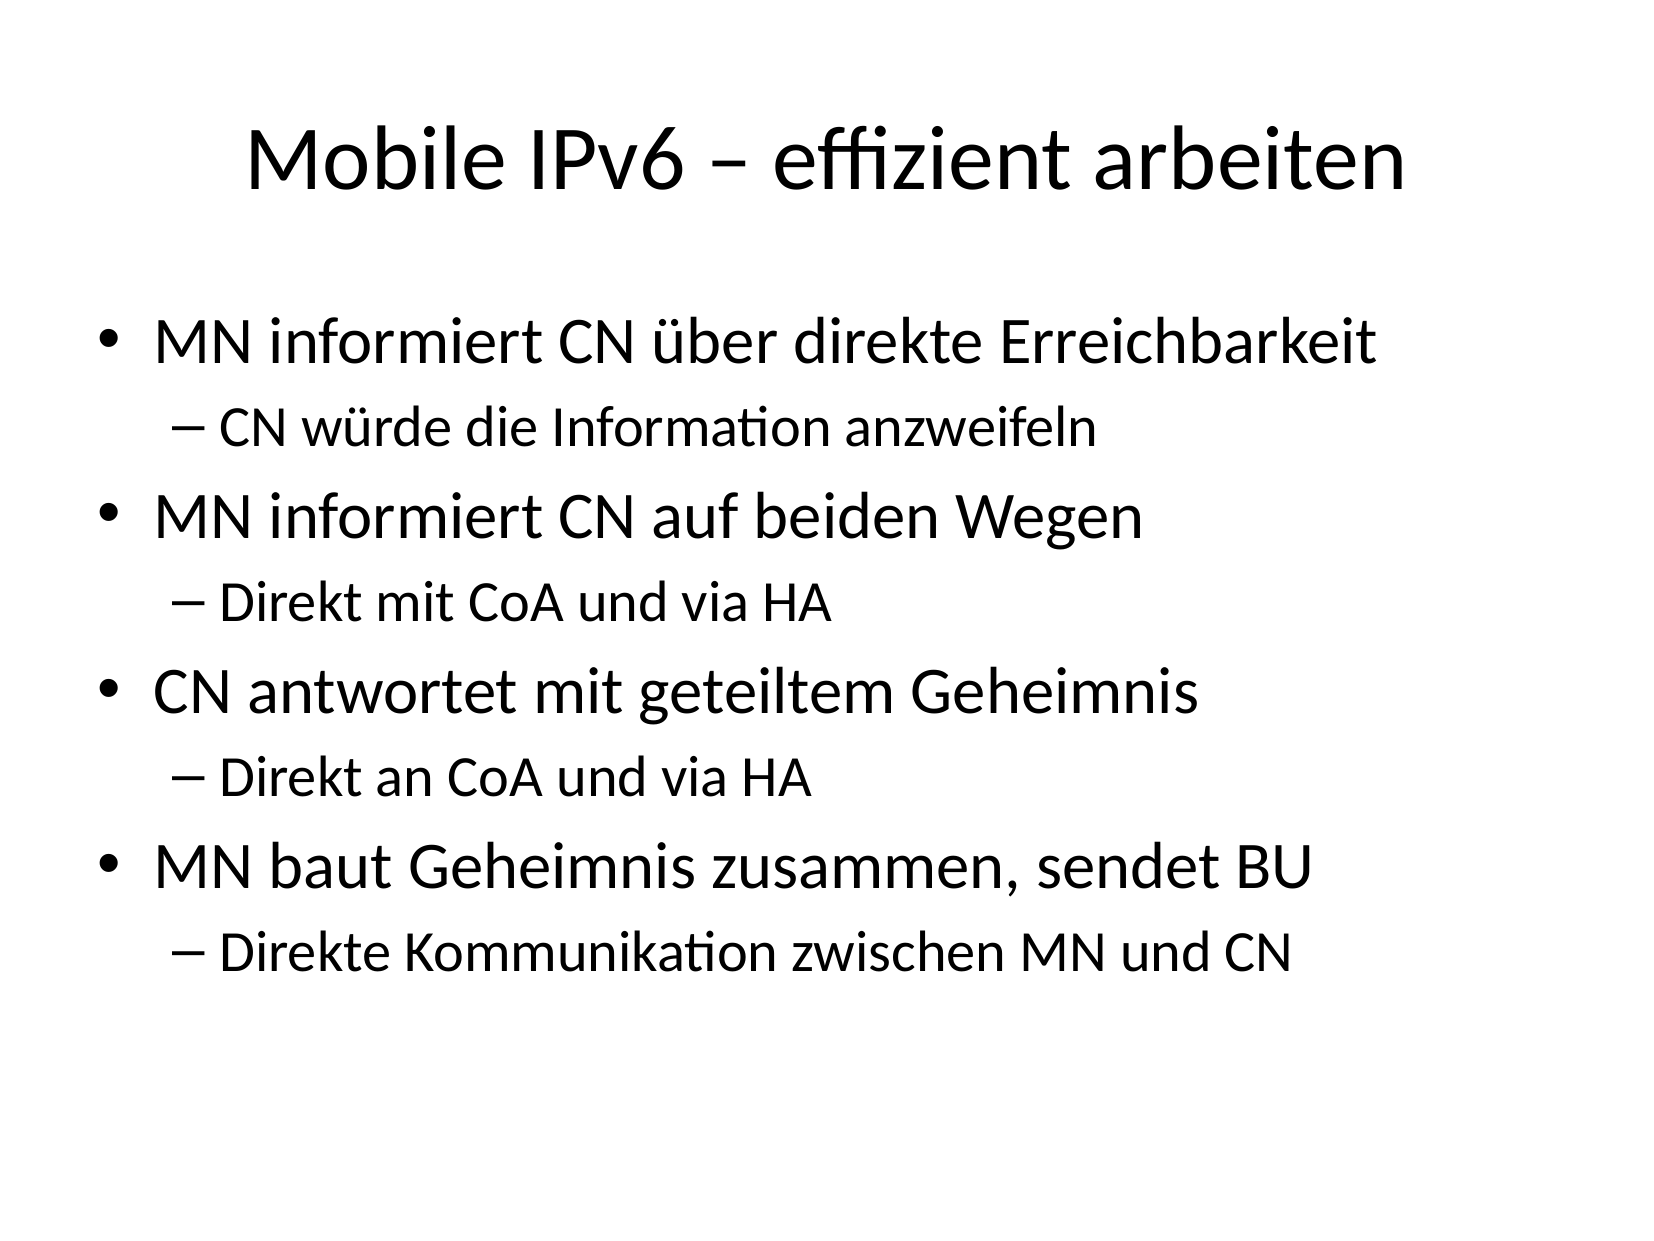

# Mobile IPv6 – effizient arbeiten
MN informiert CN über direkte Erreichbarkeit
CN würde die Information anzweifeln
MN informiert CN auf beiden Wegen
Direkt mit CoA und via HA
CN antwortet mit geteiltem Geheimnis
Direkt an CoA und via HA
MN baut Geheimnis zusammen, sendet BU
Direkte Kommunikation zwischen MN und CN